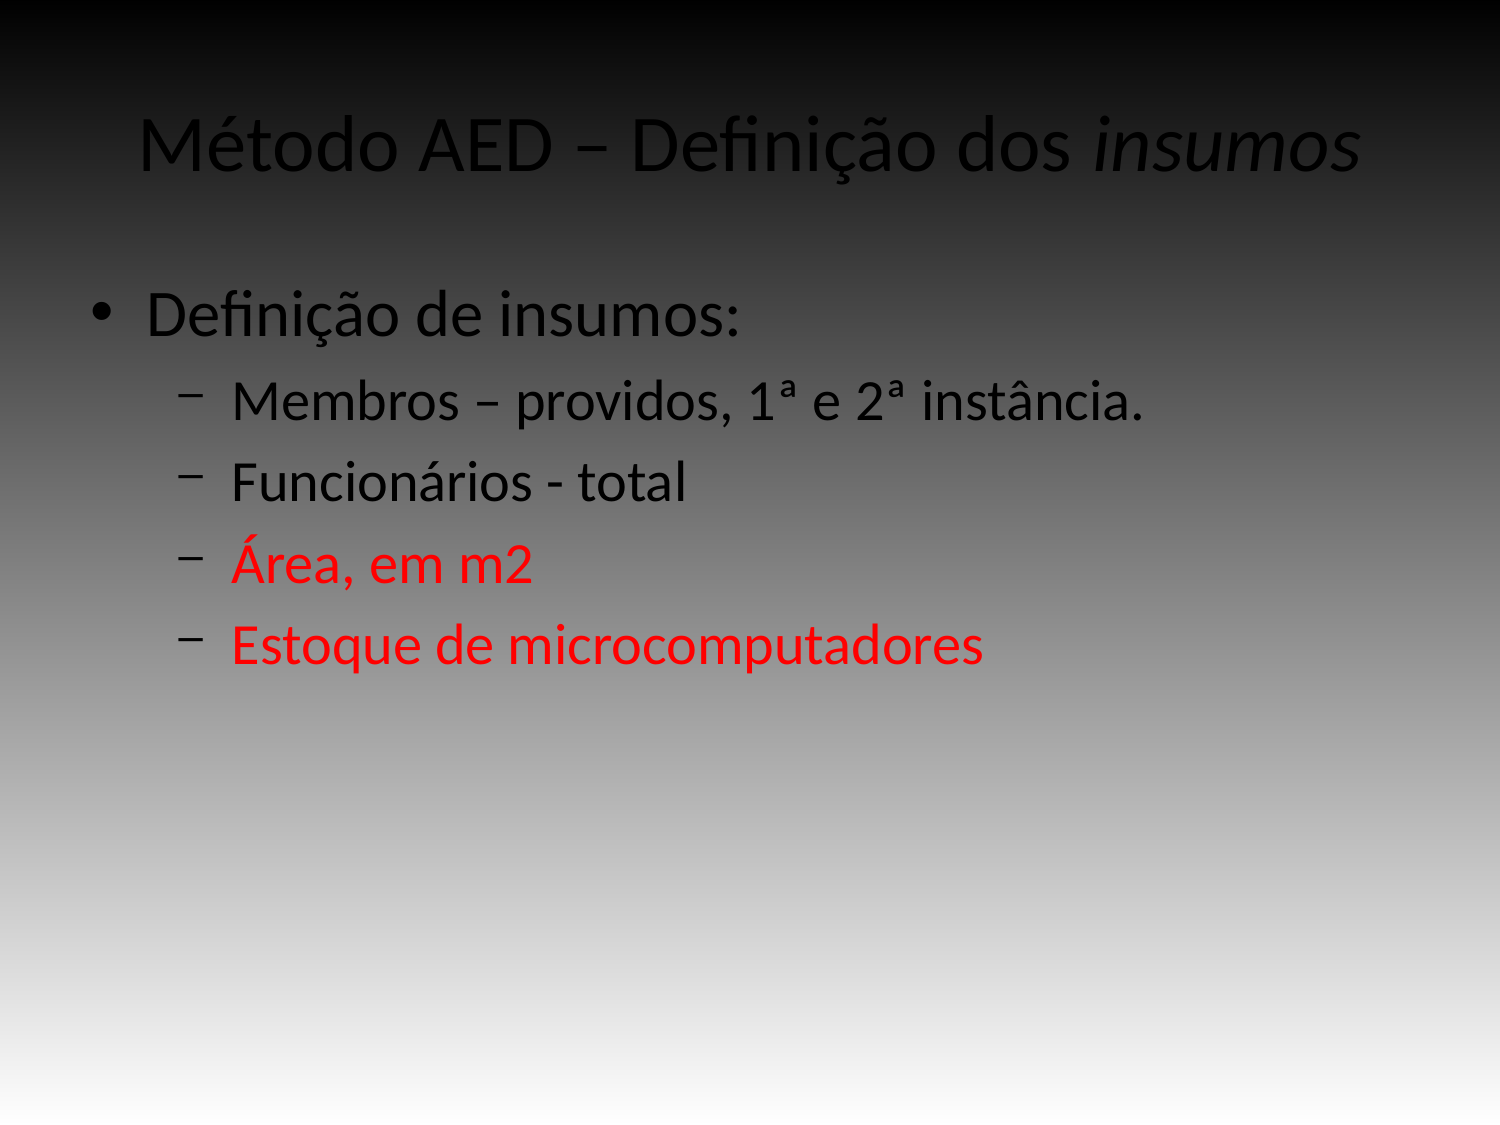

# Método AED – Definição dos insumos
Definição de insumos:
Membros – providos, 1ª e 2ª instância.
Funcionários - total
Área, em m2
Estoque de microcomputadores